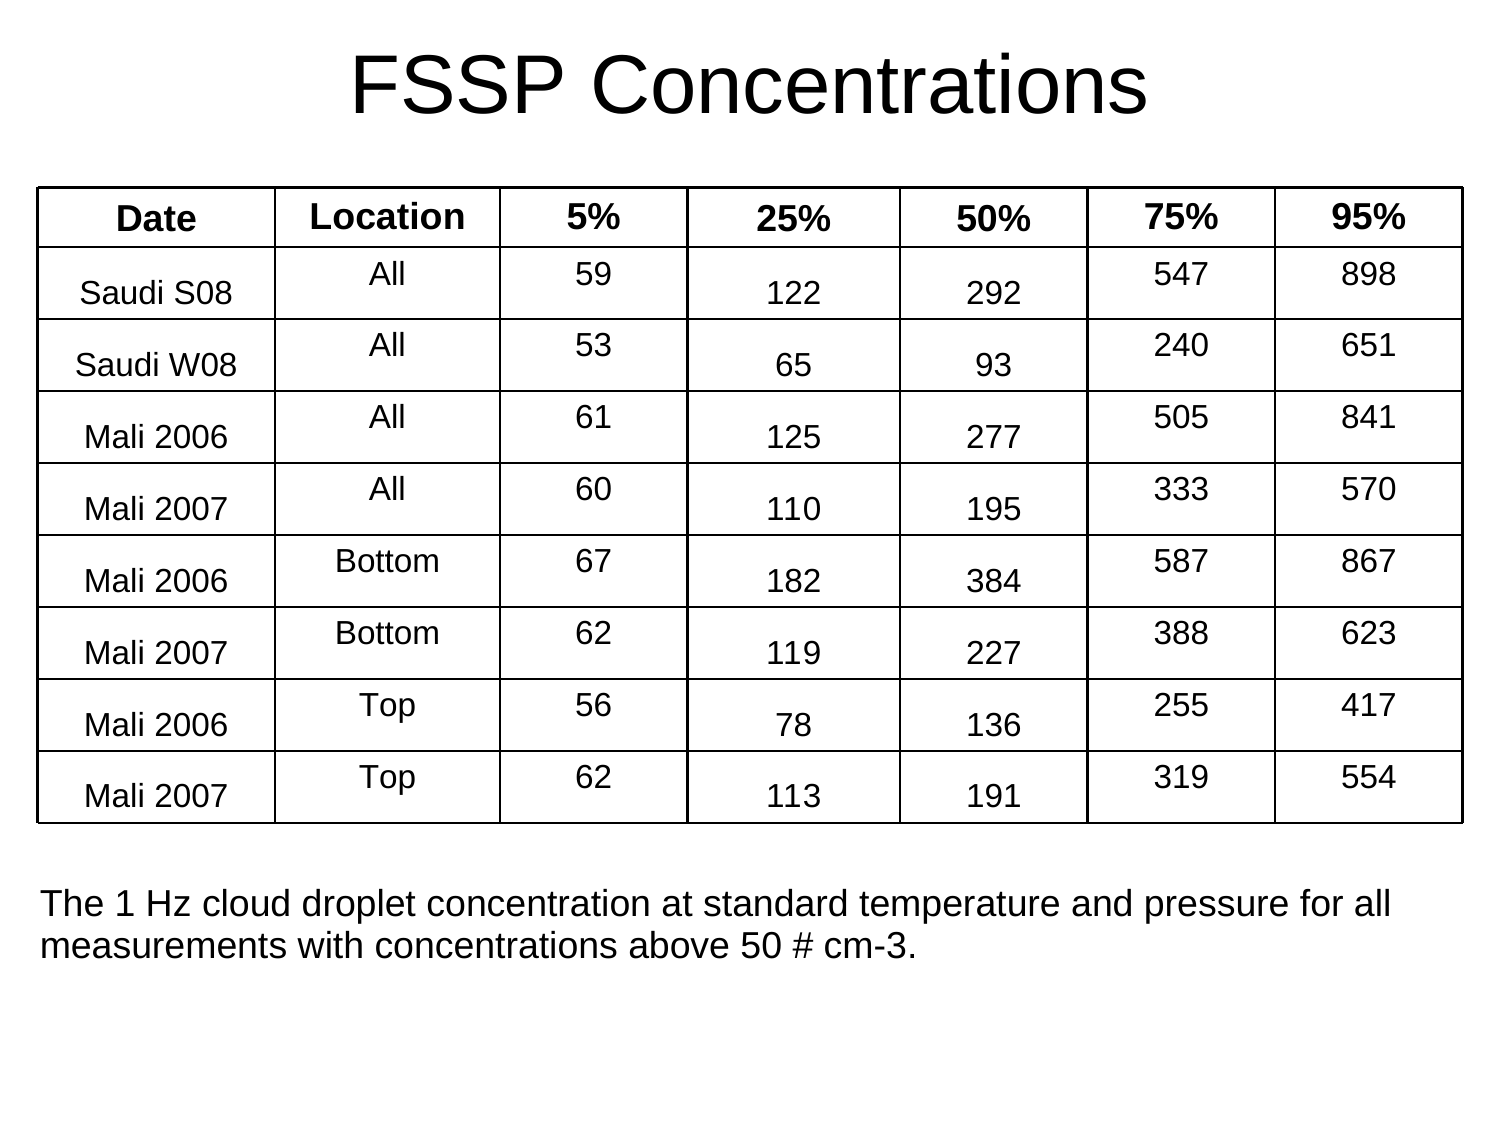

# FSSP Concentrations
Date
Location
5%
25%
50%
75%
95%
Saudi S08
All
59
122
292
547
898
Saudi W08
All
53
65
93
240
651
Mali 2006
All
61
125
277
505
841
Mali 2007
All
60
110
195
333
570
Mali 2006
Bottom
67
182
384
587
867
Mali 2007
Bottom
62
119
227
388
623
Mali 2006
Top
56
78
136
255
417
Mali 2007
Top
62
113
191
319
554
The 1 Hz cloud droplet concentration at standard temperature and pressure for all measurements with concentrations above 50 # cm-3.